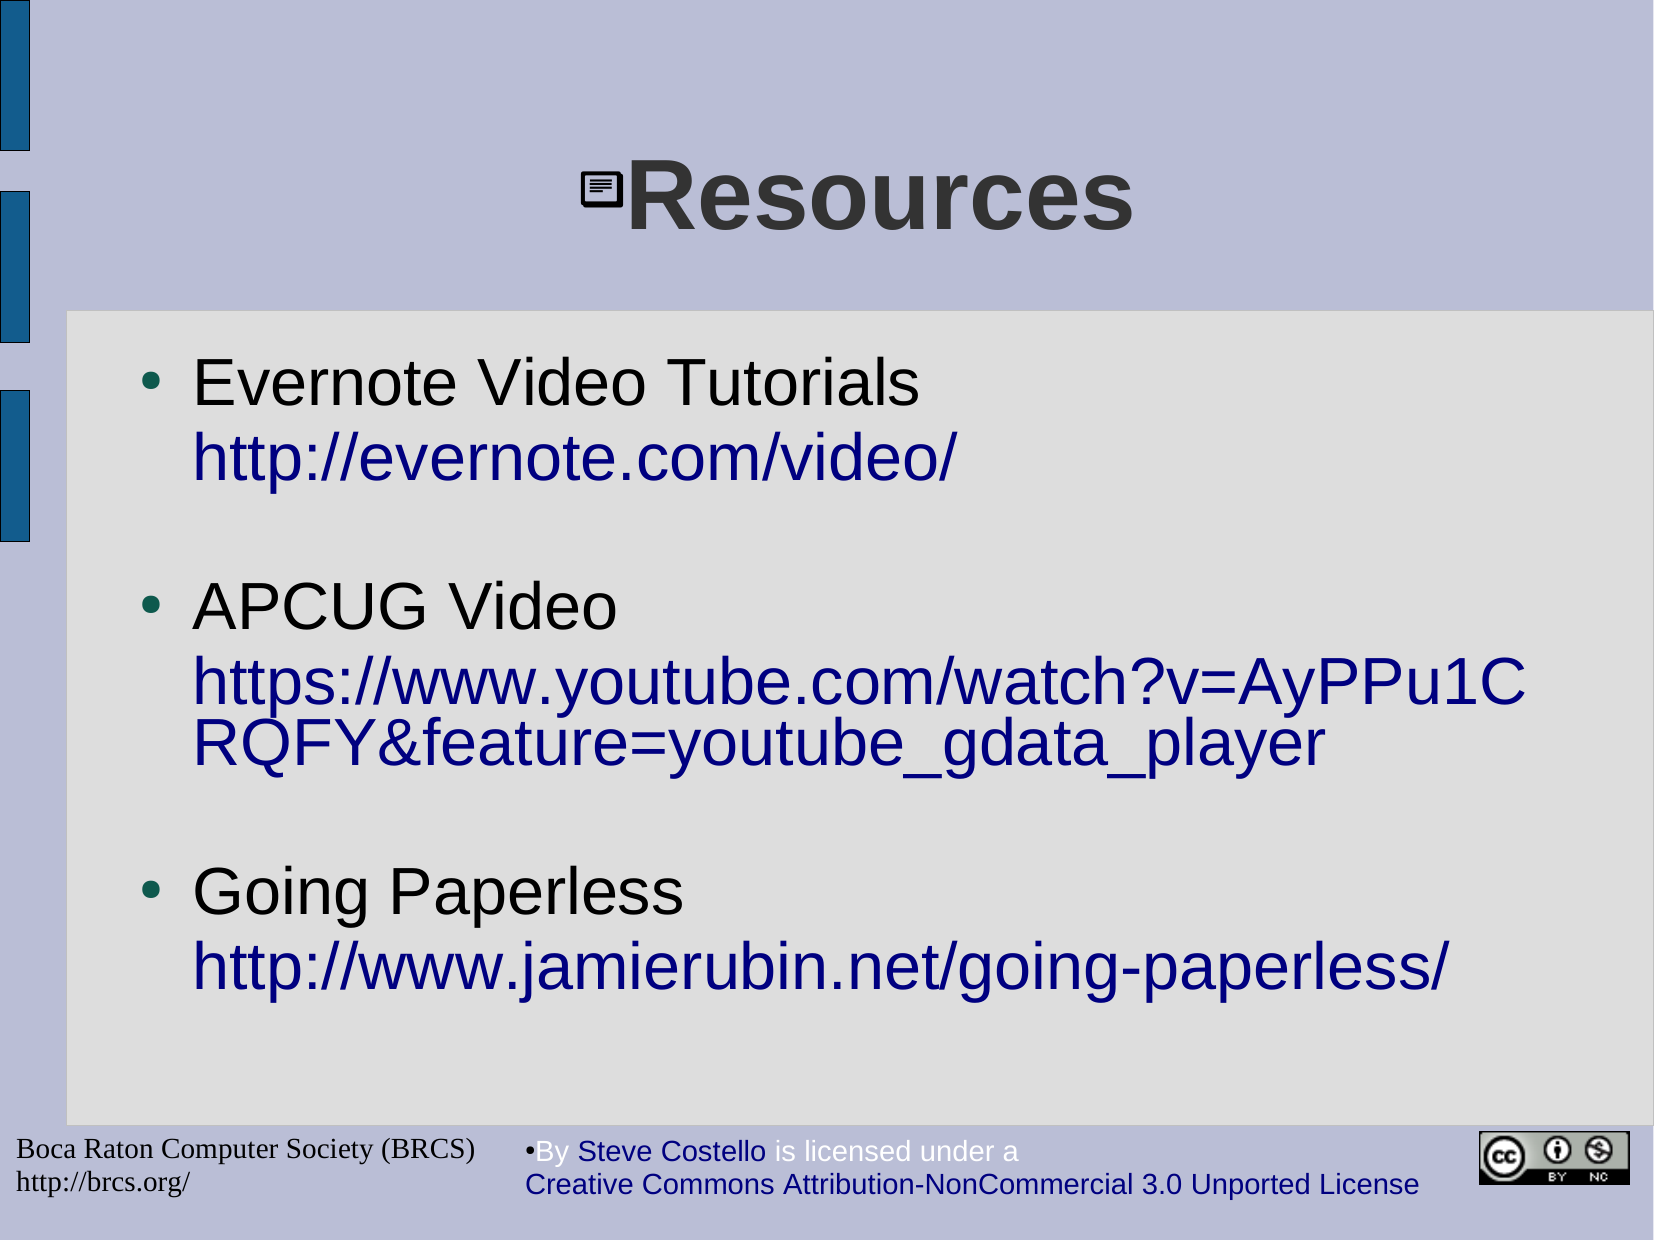

# Resources
Evernote Video Tutorials
http://evernote.com/video/
APCUG Video
https://www.youtube.com/watch?v=AyPPu1CRQFY&feature=youtube_gdata_player
Going Paperlesshttp://www.jamierubin.net/going-paperless/